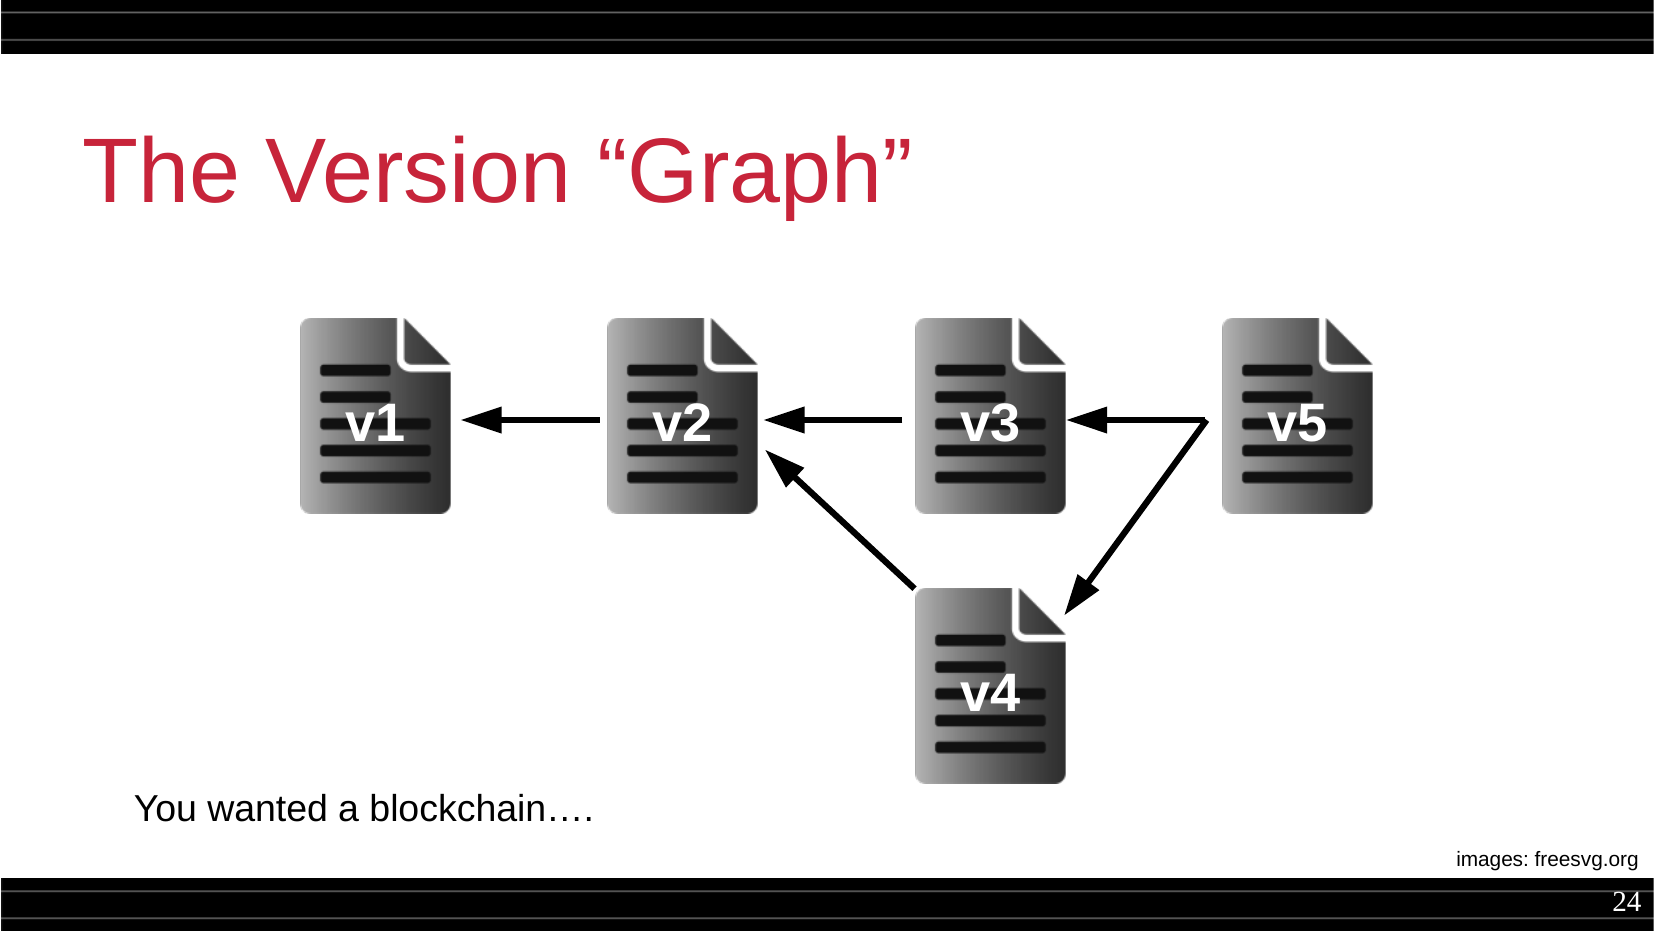

# The Version “Graph”
v1
v2
v3
v5
v4
You wanted a blockchain….
images: freesvg.org